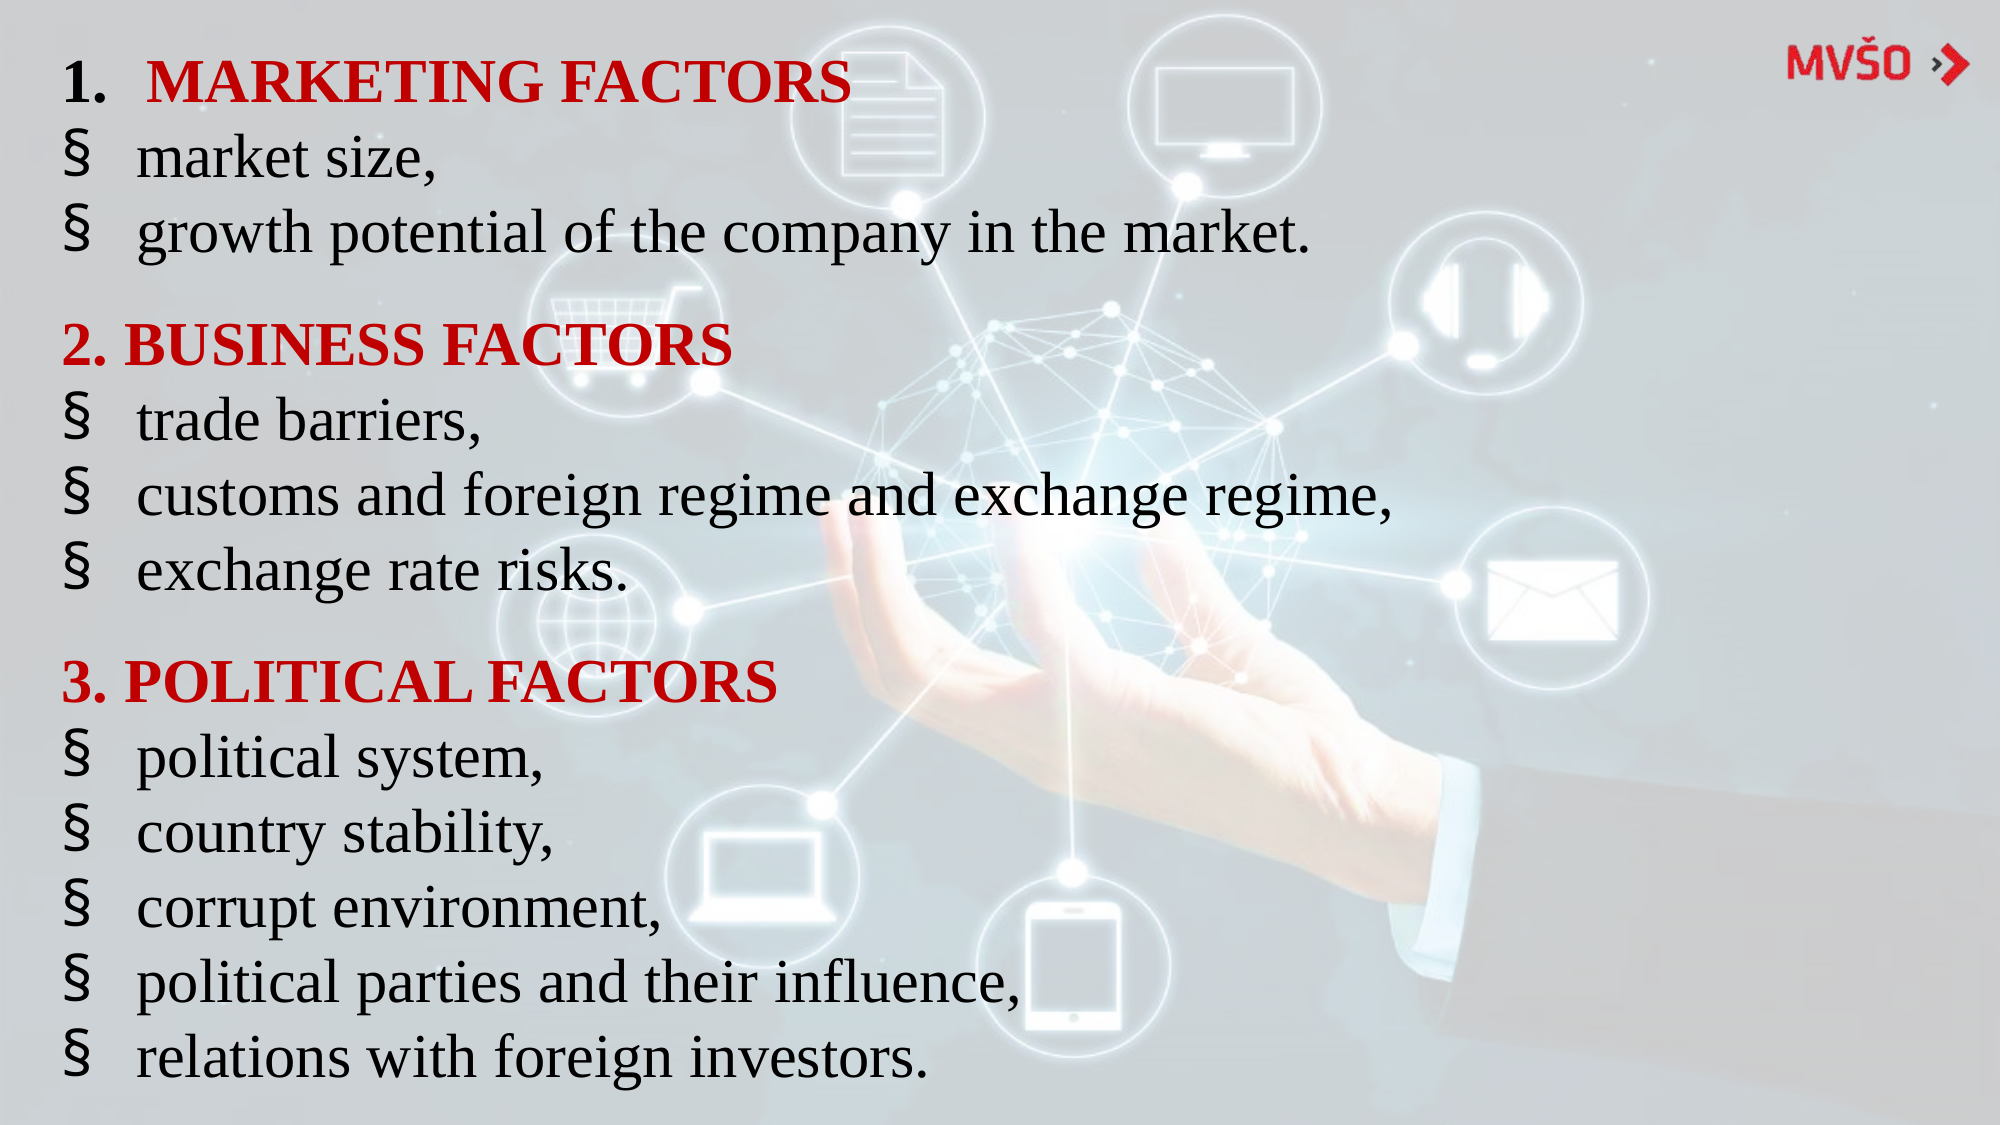

MARKETING FACTORS
market size,
growth potential of the company in the market.
2. BUSINESS FACTORS
trade barriers,
customs and foreign regime and exchange regime,
exchange rate risks.
3. POLITICAL FACTORS
political system,
country stability,
corrupt environment,
political parties and their influence,
relations with foreign investors.